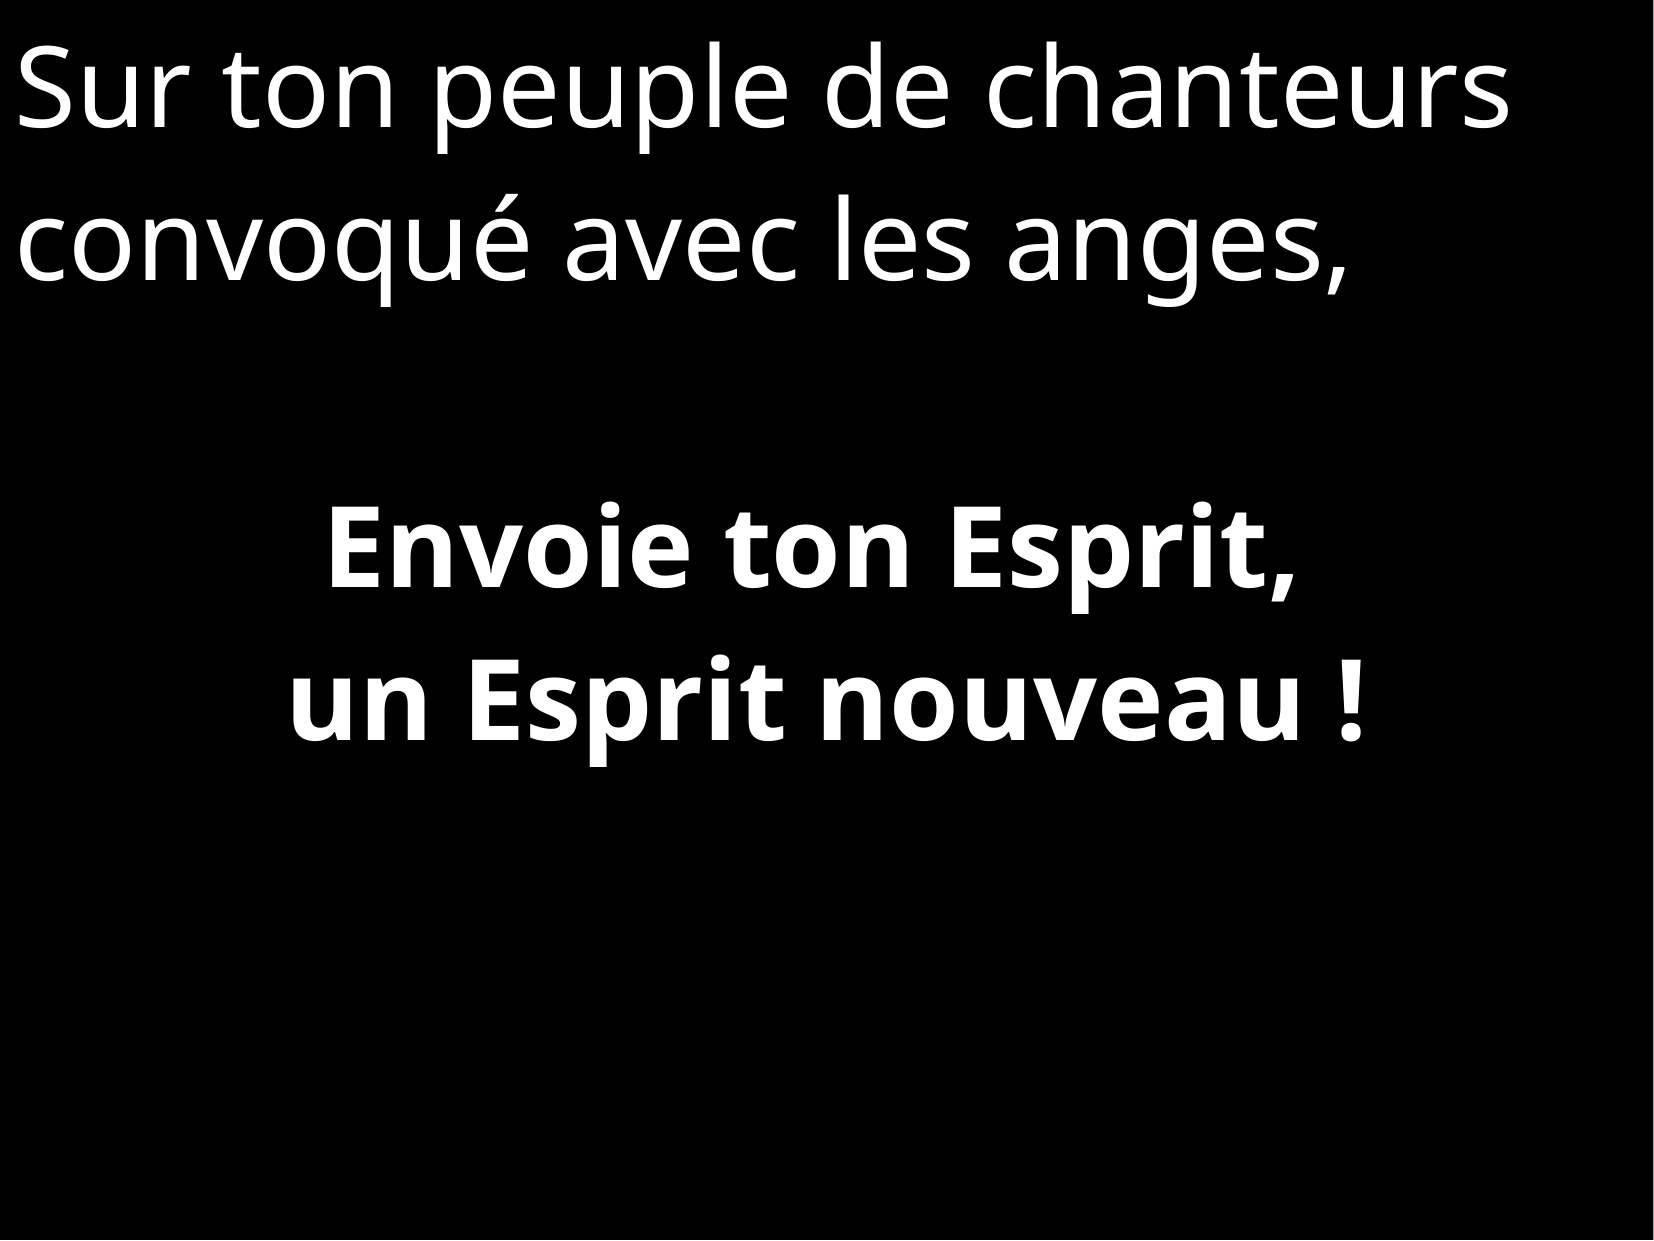

Sur ton peuple de chanteurs convoqué avec les anges,
Envoie ton Esprit,
un Esprit nouveau !